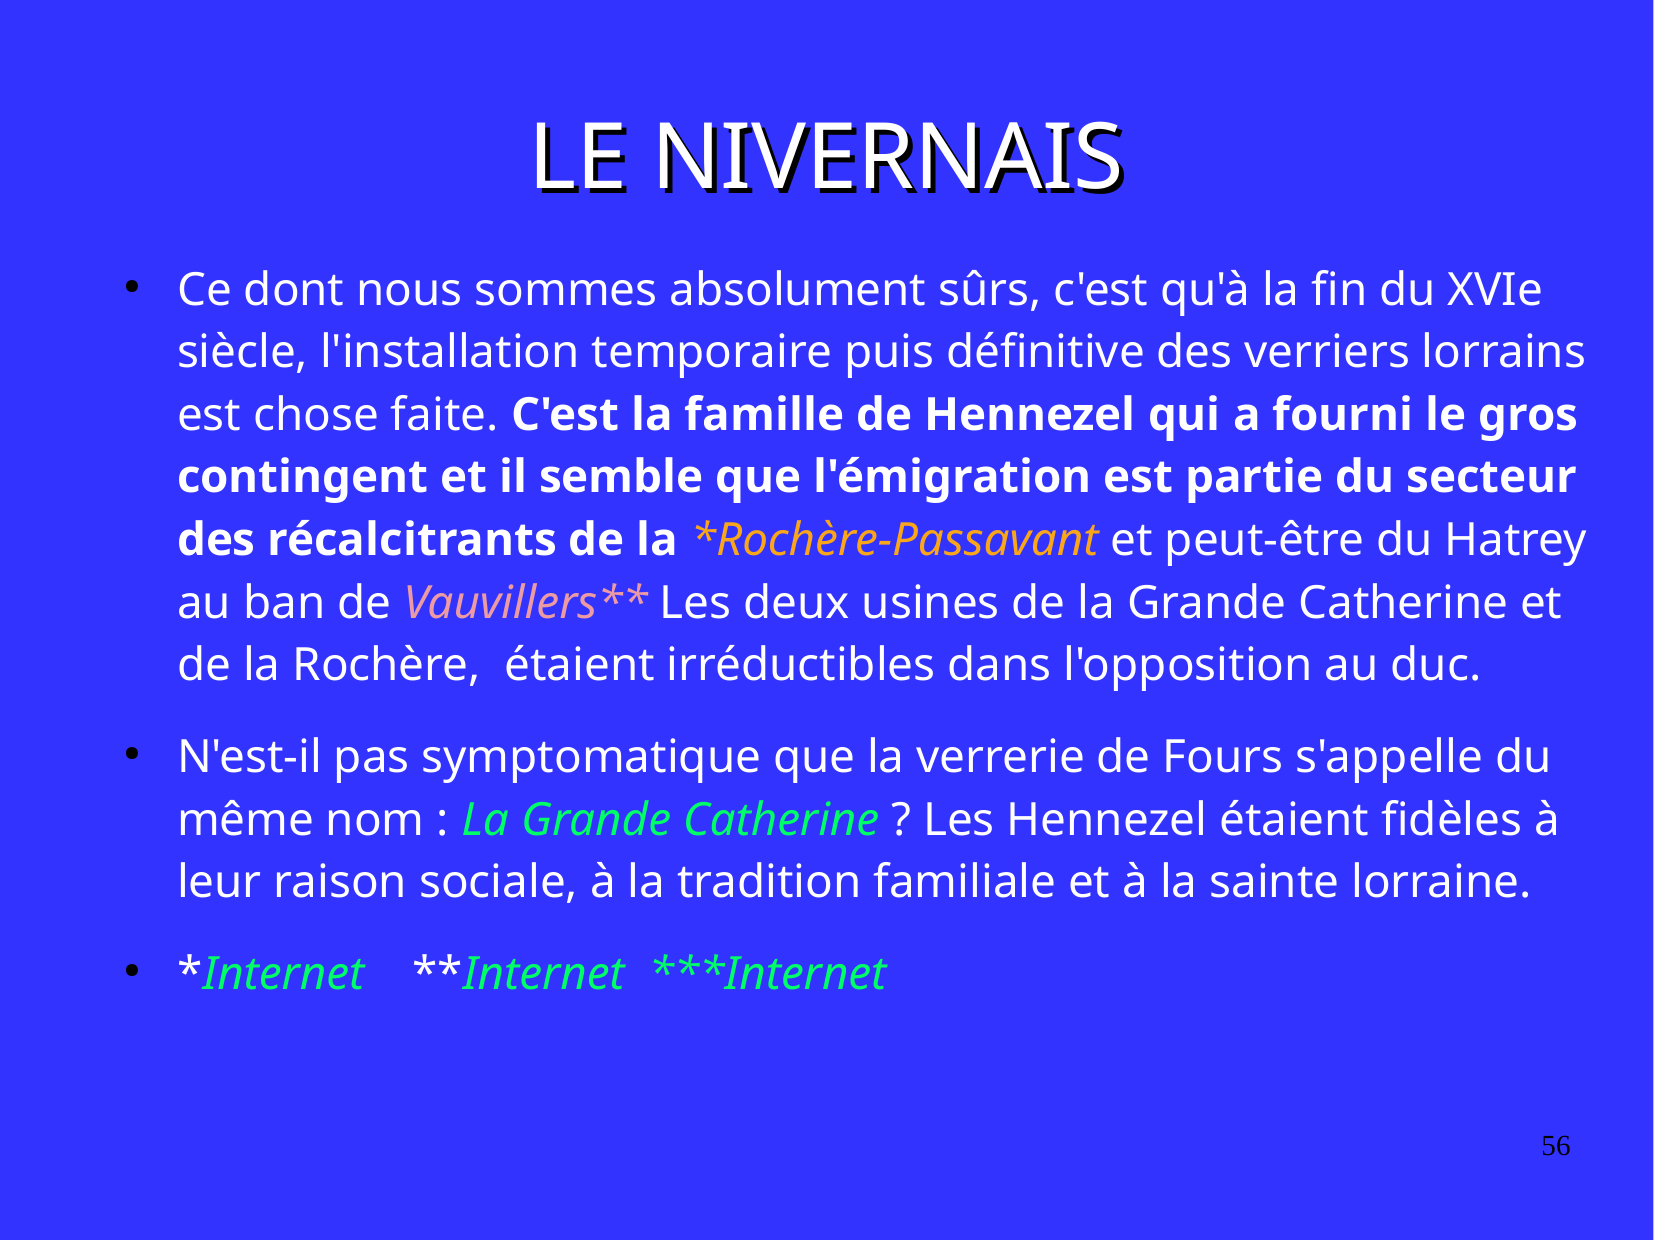

# LE NIVERNAIS
Ce dont nous sommes absolument sûrs, c'est qu'à la fin du XVIe siècle, l'installation temporaire puis définitive des verriers lorrains est chose faite. C'est la famille de Hennezel qui a fourni le gros contingent et il semble que l'émigration est partie du secteur des récalcitrants de la *Rochère-Passavant et peut-être du Hatrey au ban de Vauvillers** Les deux usines de la Grande Catherine et de la Rochère, étaient irréductibles dans l'opposition au duc.
N'est-il pas symptomatique que la verrerie de Fours s'appelle du même nom : La Grande Catherine ? Les Hennezel étaient fidèles à leur raison sociale, à la tradition familiale et à la sainte lorraine.
*Internet **Internet ***Internet
56